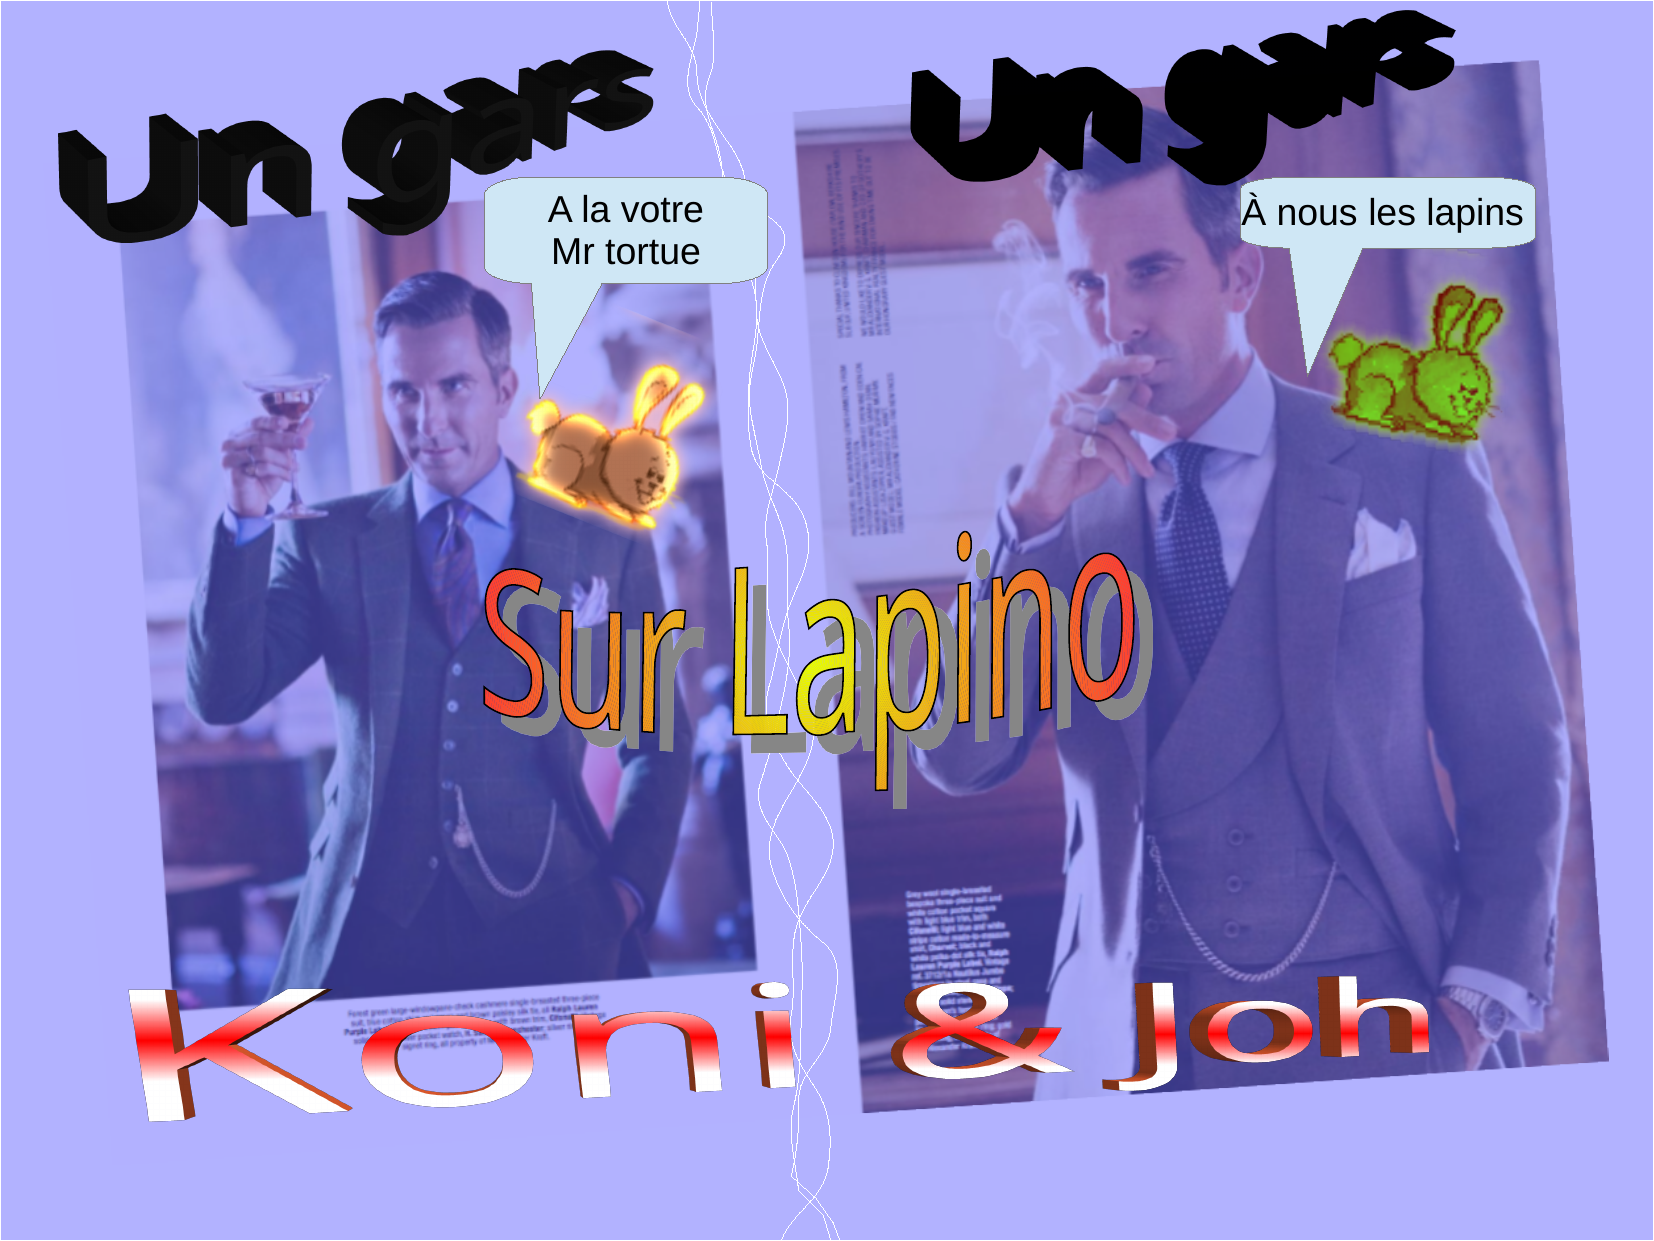

Un gars
Un gars
A la votre
Mr tortue
À nous les lapins
Sur Lapino
Koni & Joh